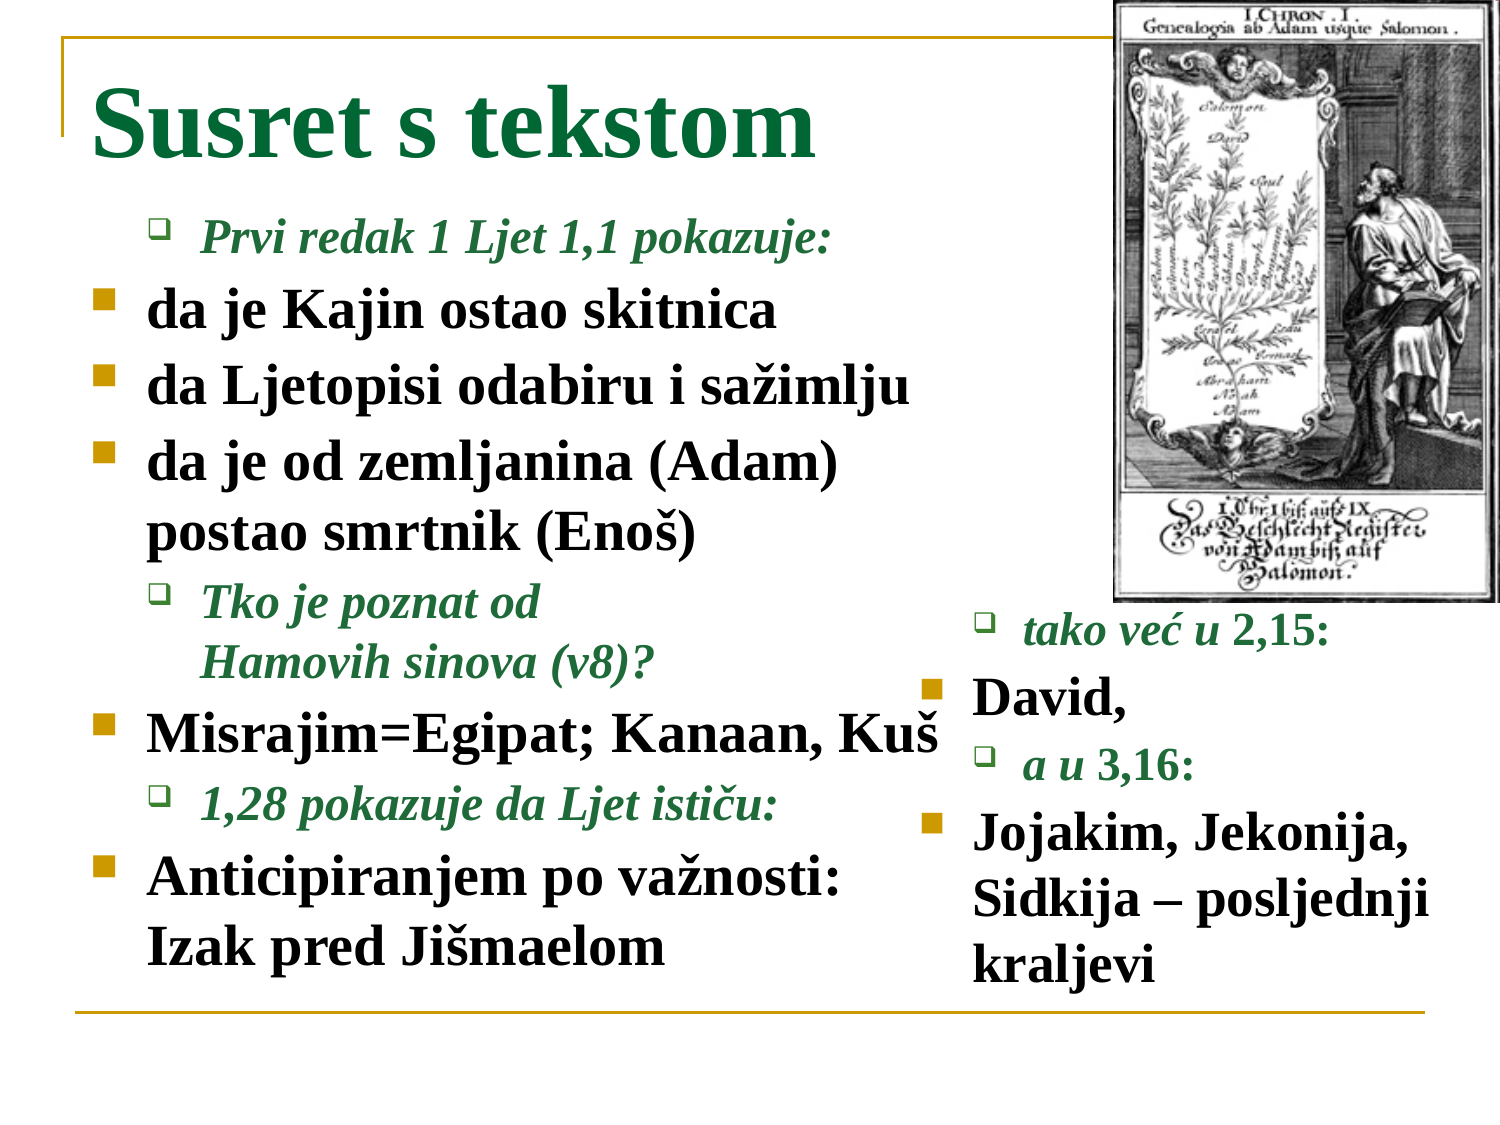

# Susret s tekstom
Prvi redak 1 Ljet 1,1 pokazuje:
da je Kajin ostao skitnica
da Ljetopisi odabiru i sažimlju
da je od zemljanina (Adam)
postao smrtnik (Enoš)
Tko je poznat od
Hamovih sinova (v8)?
Misrajim=Egipat; Kanaan, Kuš
1,28 pokazuje da Ljet ističu:
Anticipiranjem po važnosti:
Izak pred Jišmaelom
tako već u 2,15:
David,
a u 3,16:
Jojakim, Jekonija, Sidkija – posljednji kraljevi